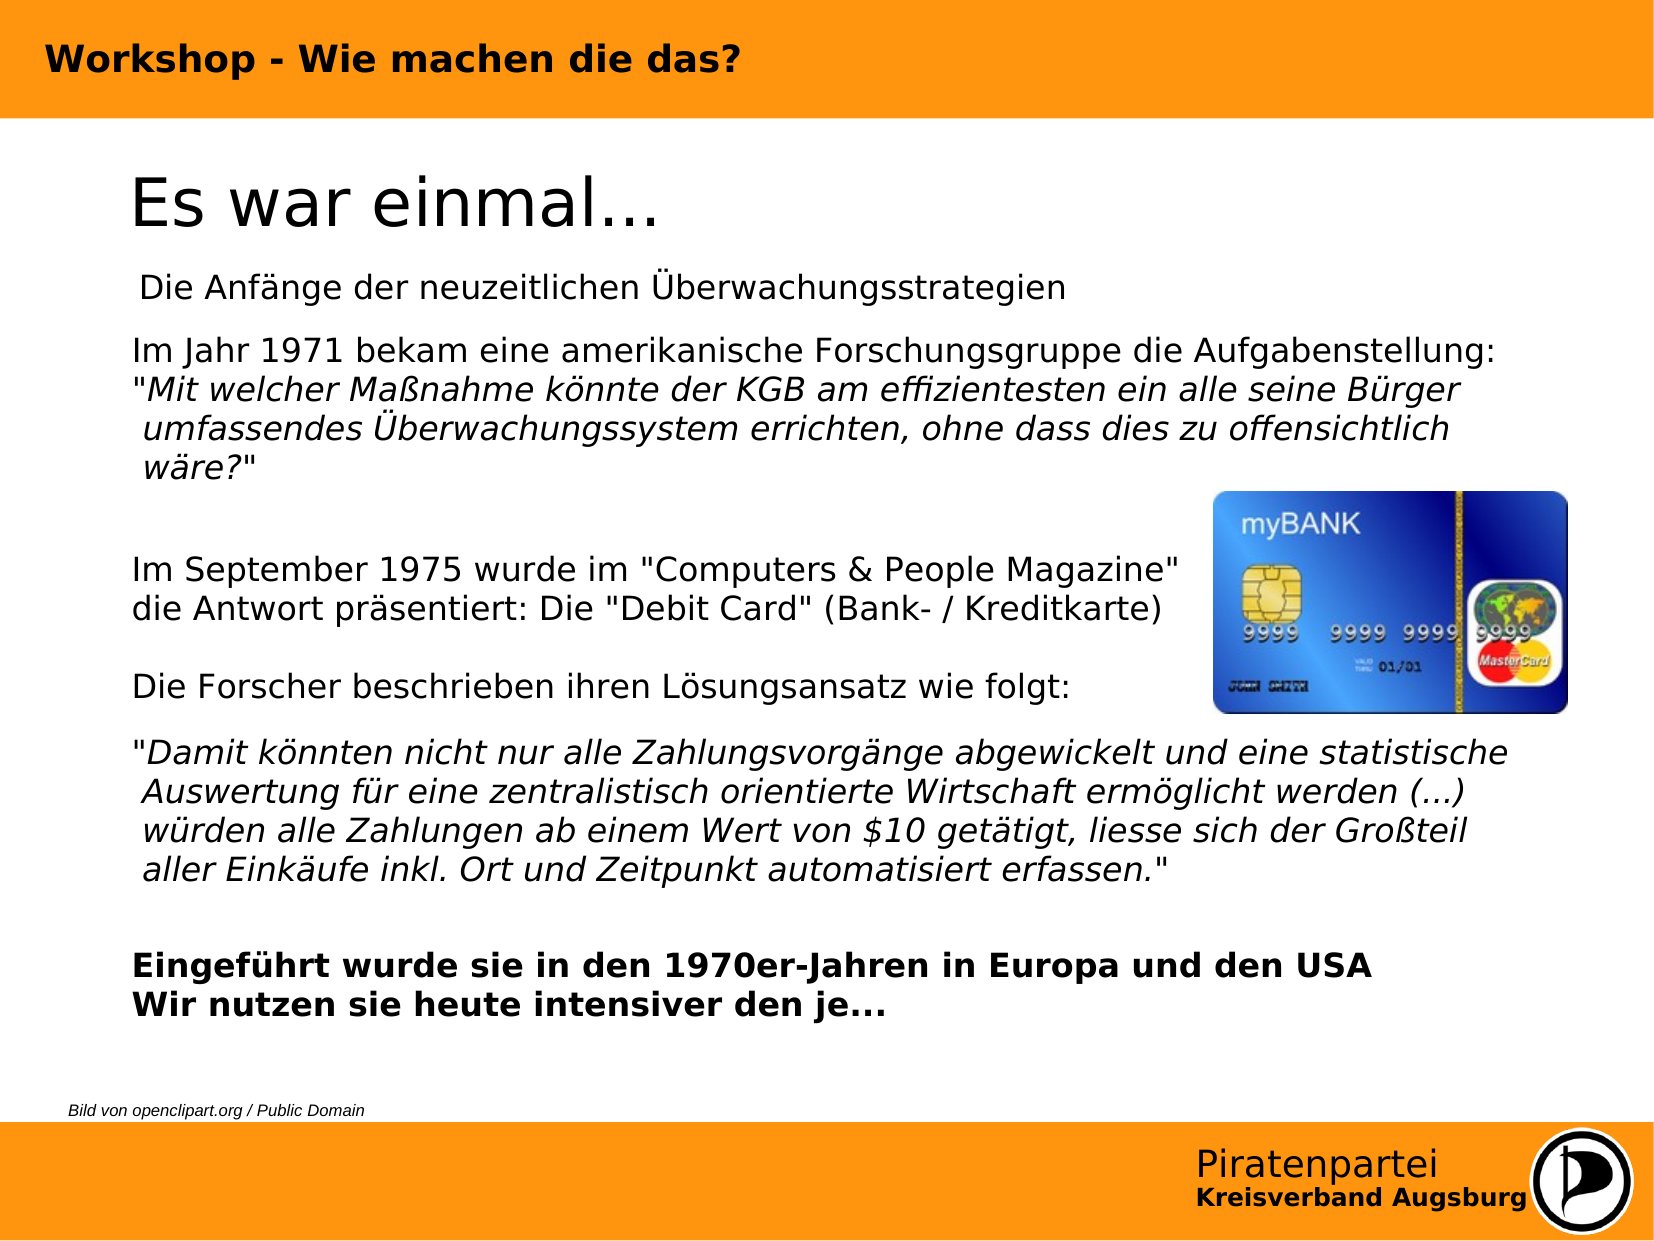

Workshop - Wie machen die das?
Es war einmal...
Die Anfänge der neuzeitlichen Überwachungsstrategien
Im Jahr 1971 bekam eine amerikanische Forschungsgruppe die Aufgabenstellung:
"Mit welcher Maßnahme könnte der KGB am effizientesten ein alle seine Bürger
 umfassendes Überwachungssystem errichten, ohne dass dies zu offensichtlich
 wäre?"
Im September 1975 wurde im "Computers & People Magazine" die Antwort präsentiert: Die "Debit Card" (Bank- / Kreditkarte)
Die Forscher beschrieben ihren Lösungsansatz wie folgt:
"Damit könnten nicht nur alle Zahlungsvorgänge abgewickelt und eine statistische
 Auswertung für eine zentralistisch orientierte Wirtschaft ermöglicht werden (...)
 würden alle Zahlungen ab einem Wert von $10 getätigt, liesse sich der Großteil
 aller Einkäufe inkl. Ort und Zeitpunkt automatisiert erfassen."
Eingeführt wurde sie in den 1970er-Jahren in Europa und den USA
Wir nutzen sie heute intensiver den je...
Bild von openclipart.org / Public Domain